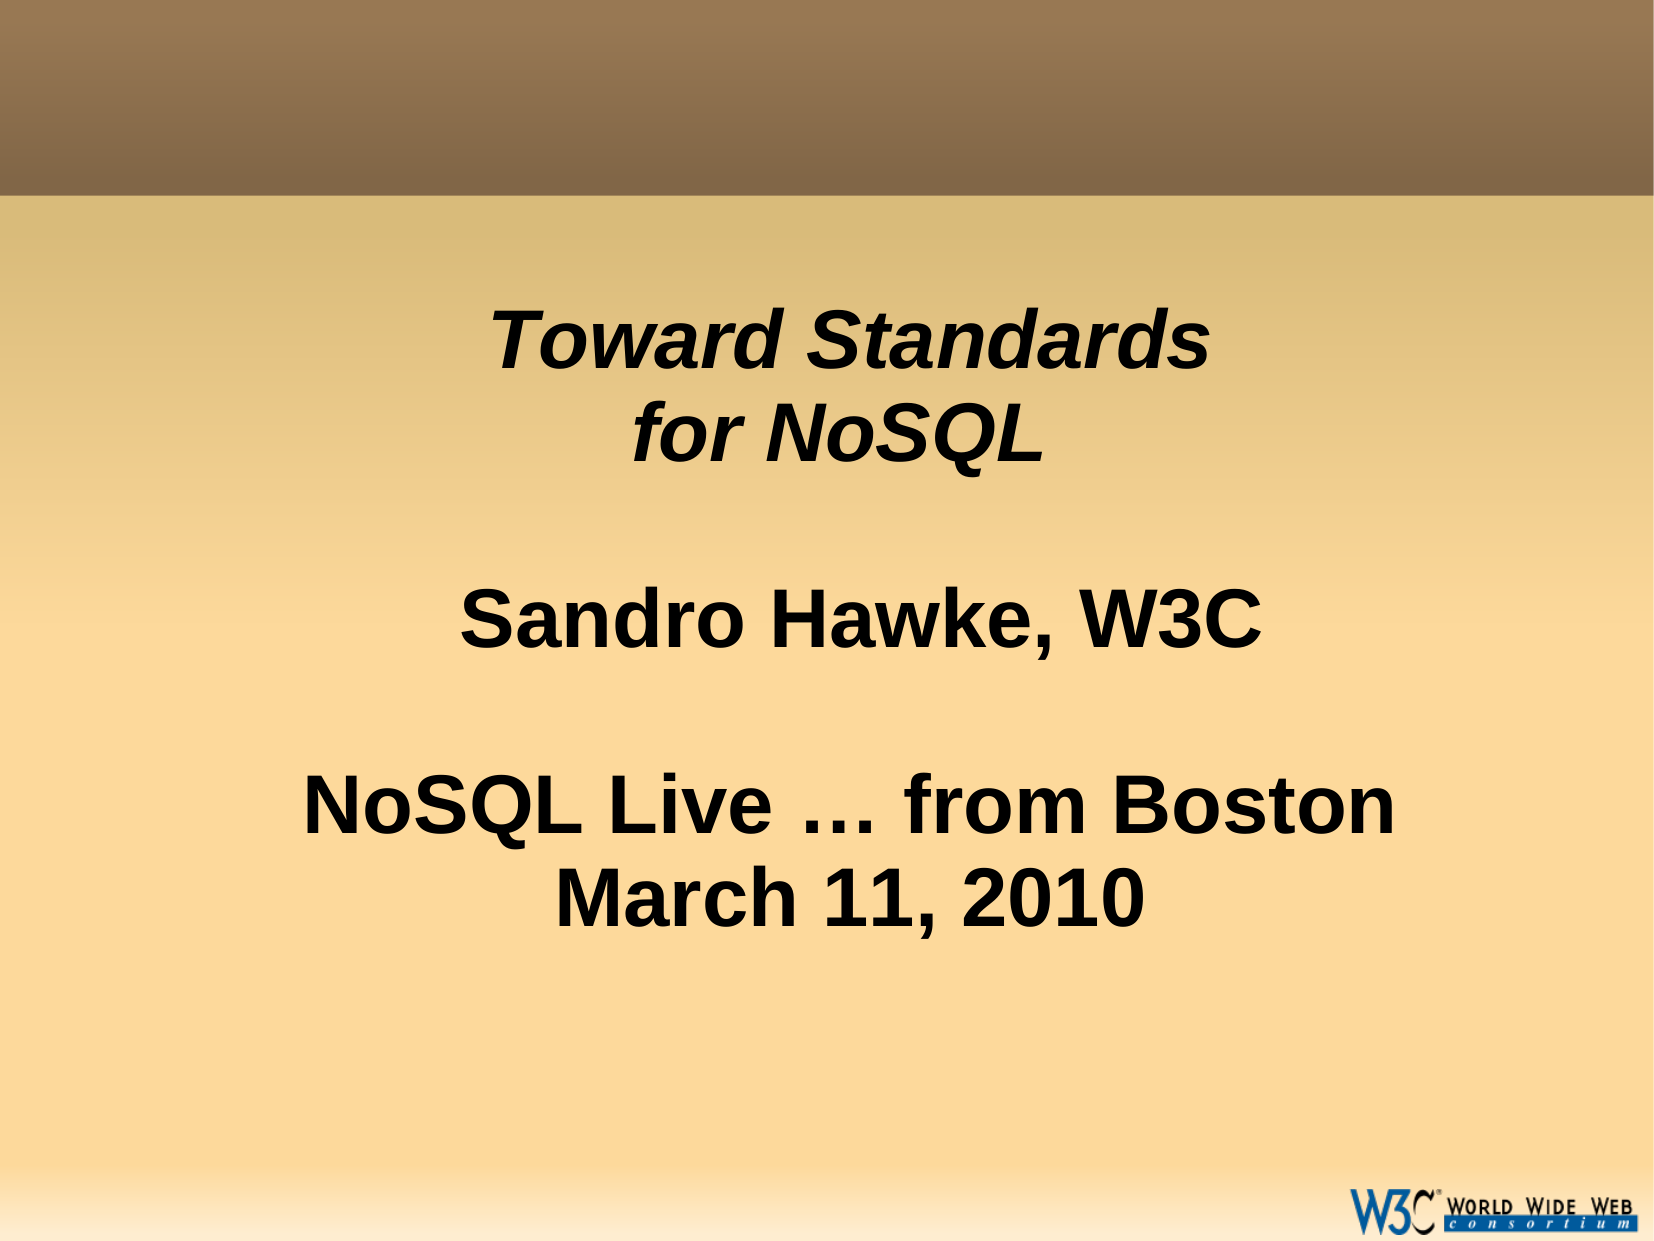

# Toward Standards for NoSQL Sandro Hawke, W3C NoSQL Live … from Boston March 11, 2010